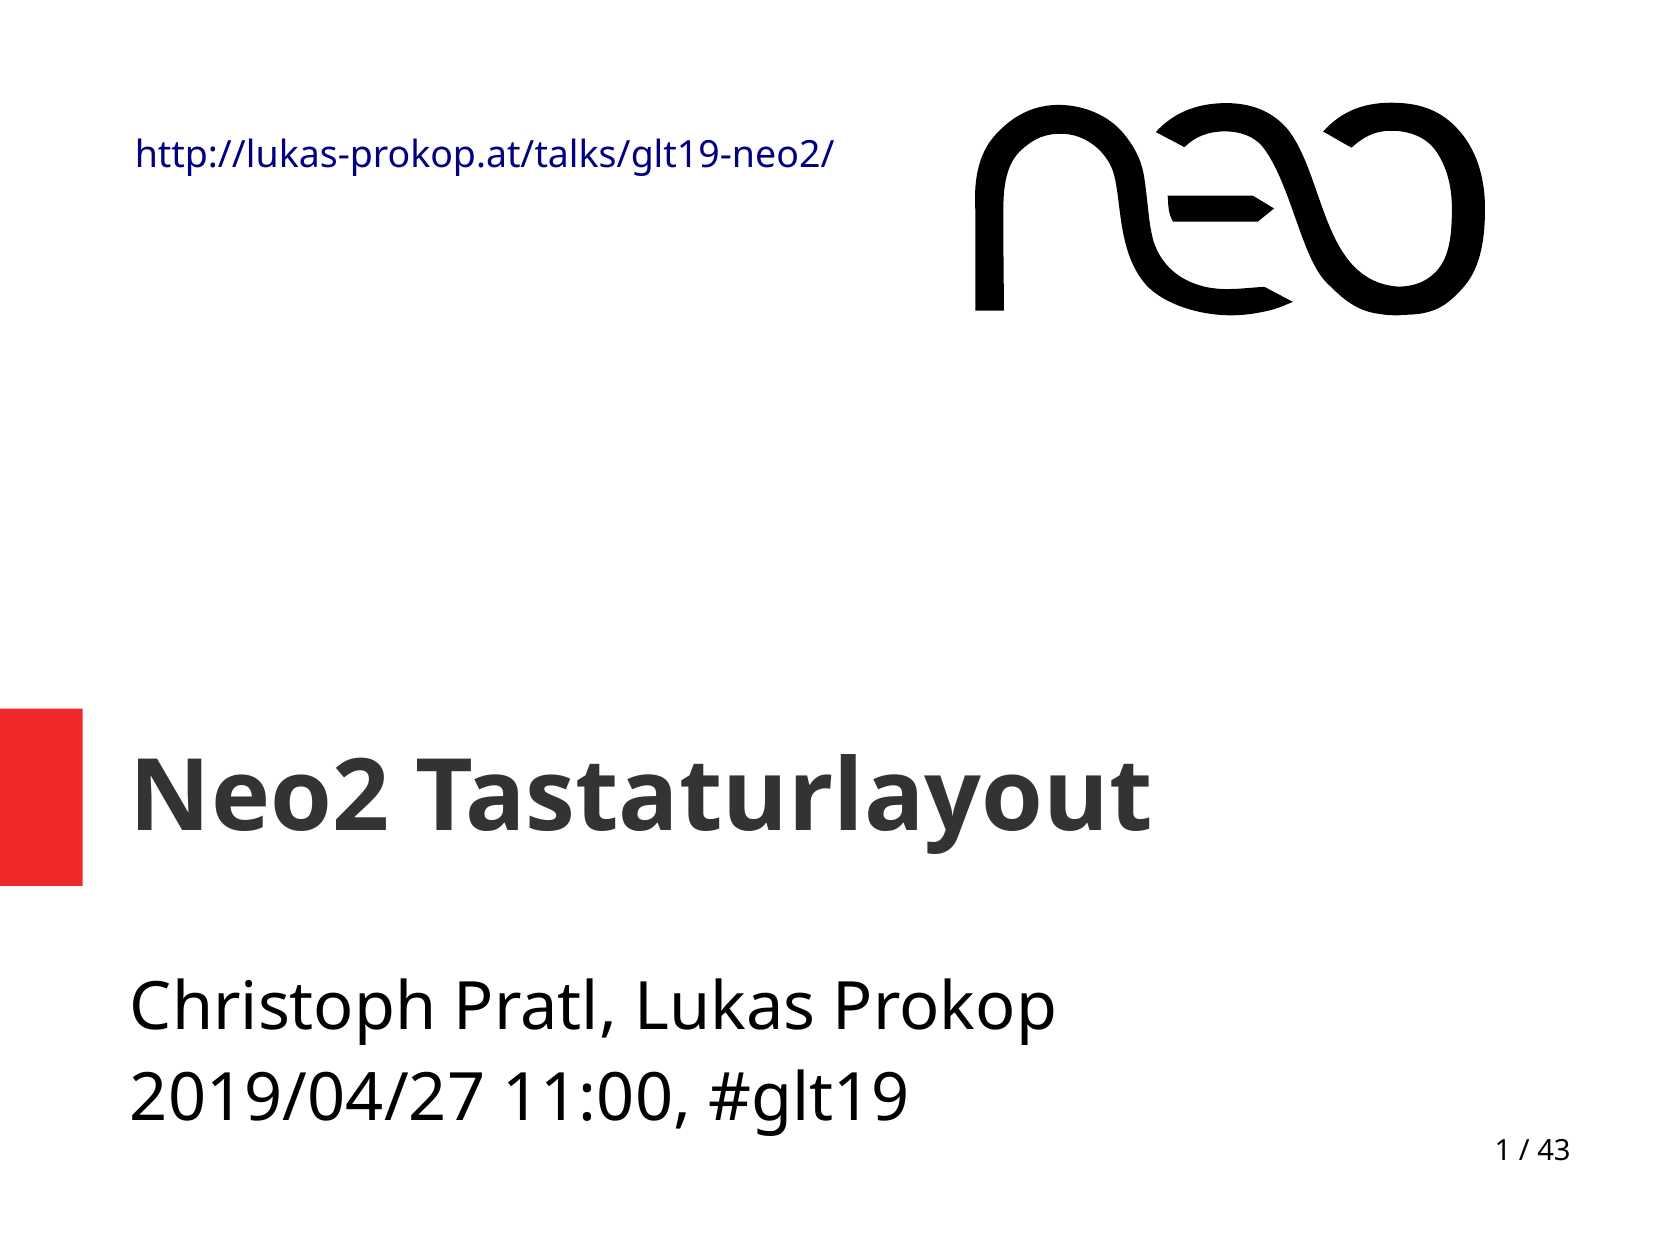

http://lukas-prokop.at/talks/glt19-neo2/
# Neo2 Tastaturlayout
Christoph Pratl, Lukas Prokop
2019/04/27 11:00, #glt19
1